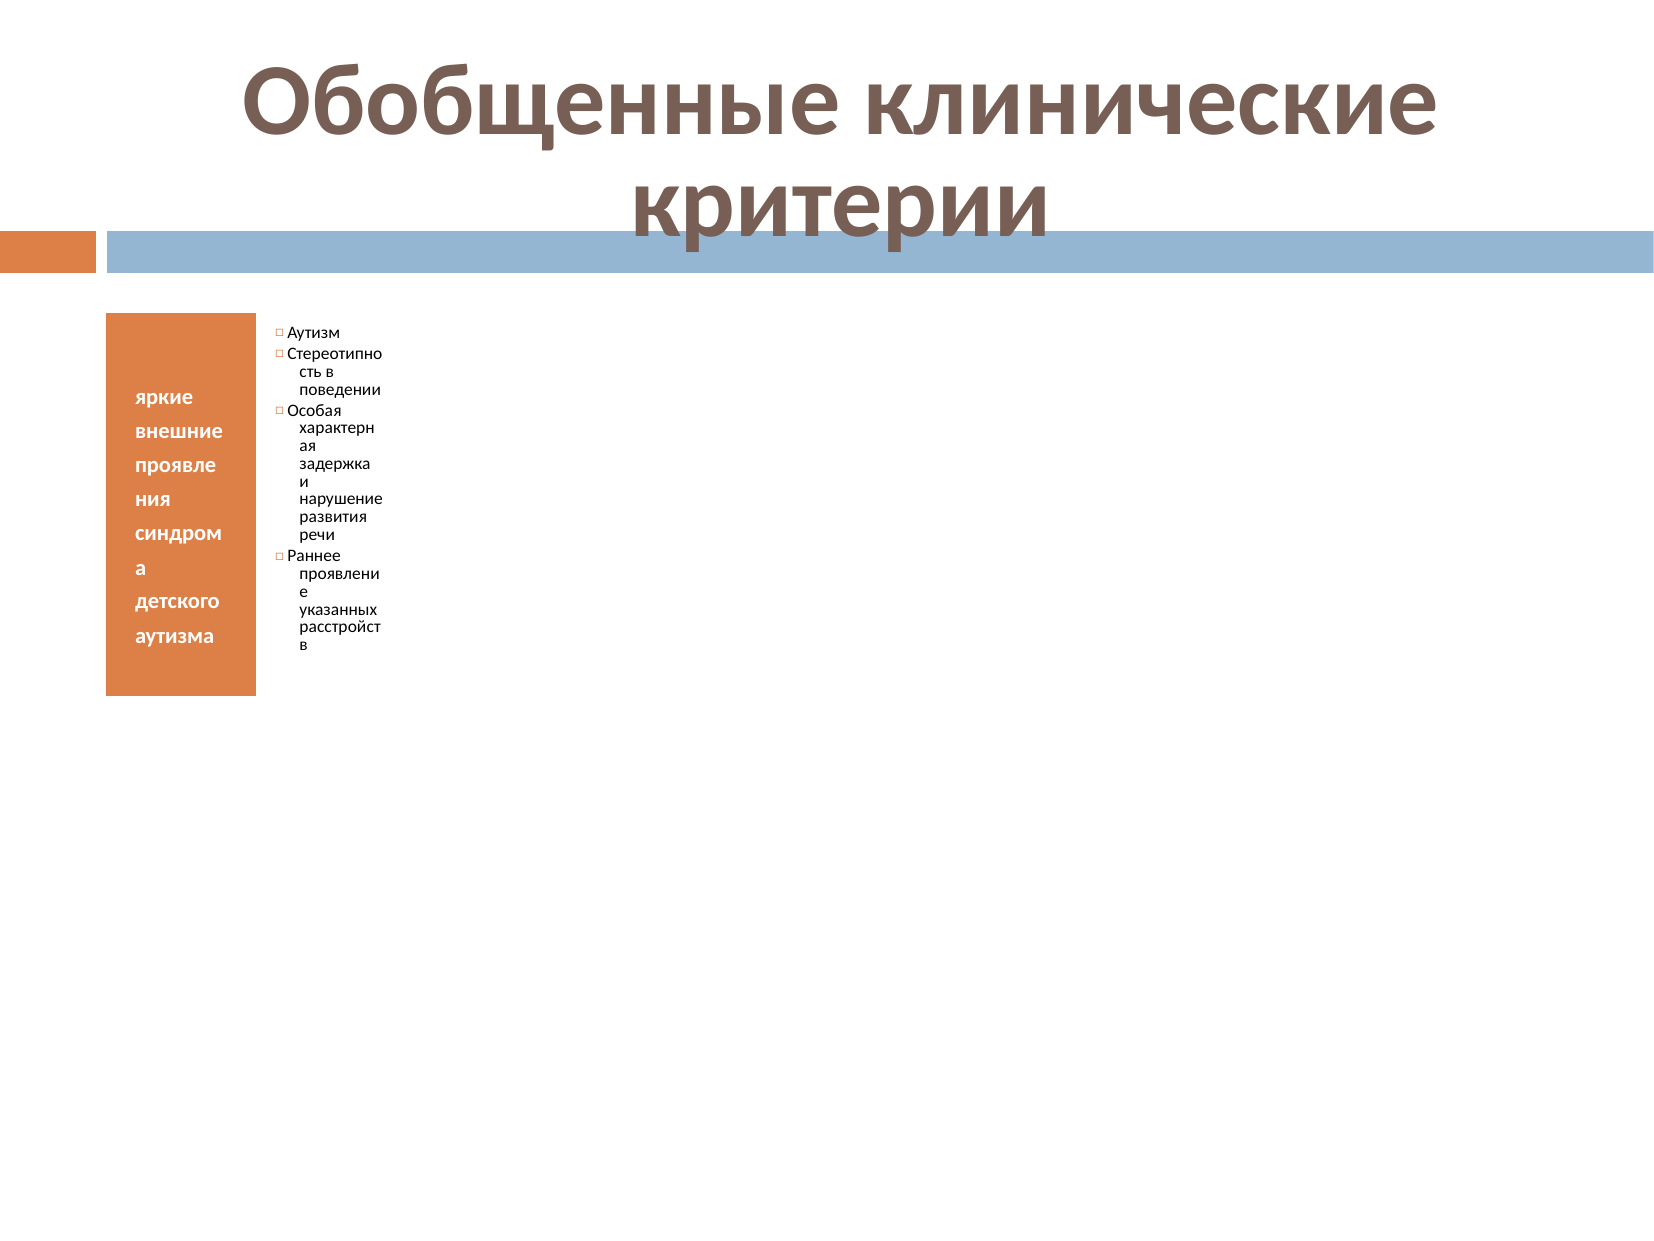

# Обобщенные клинические критерии
яркие внешние проявления синдрома детского аутизма
Аутизм
Стереотипность в поведении
Особая характерная задержка и нарушение развития речи
Раннее проявление указанных расстройств